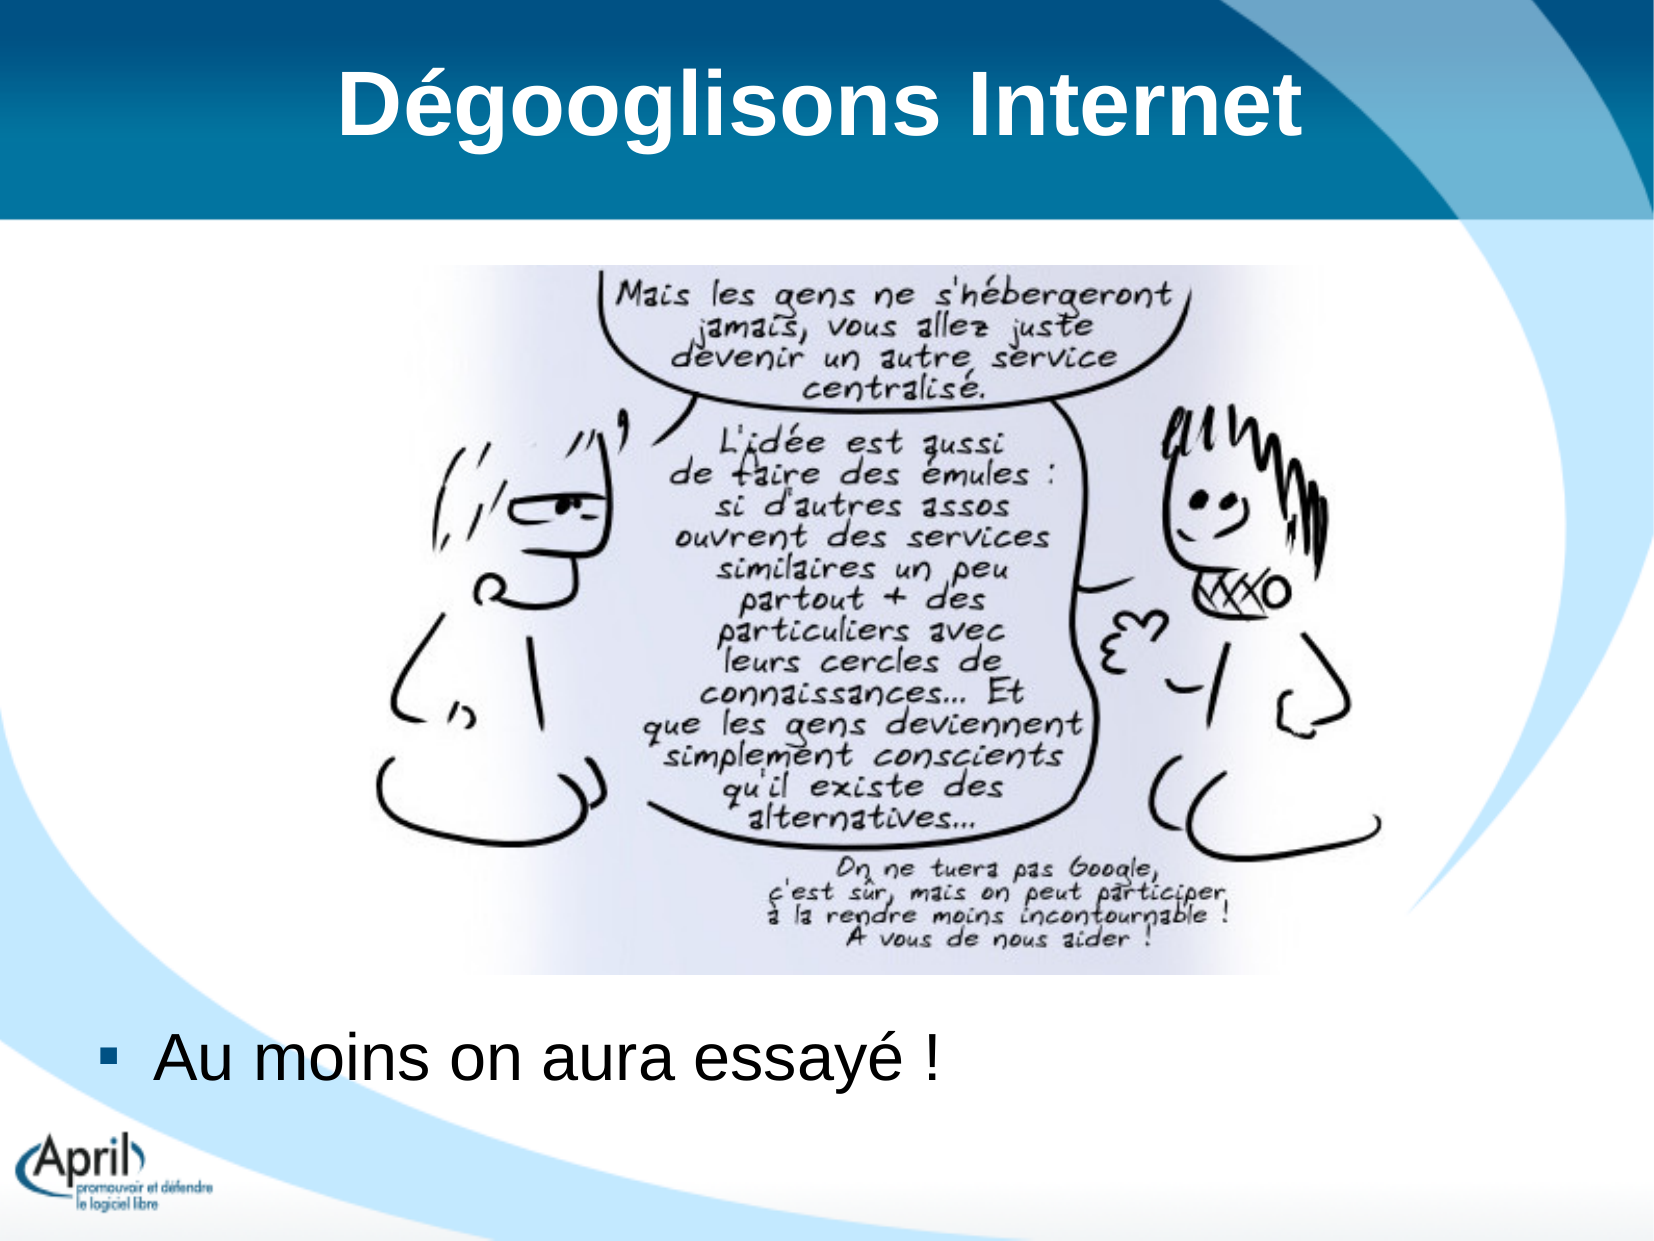

# Dégooglisons Internet
Au moins on aura essayé !